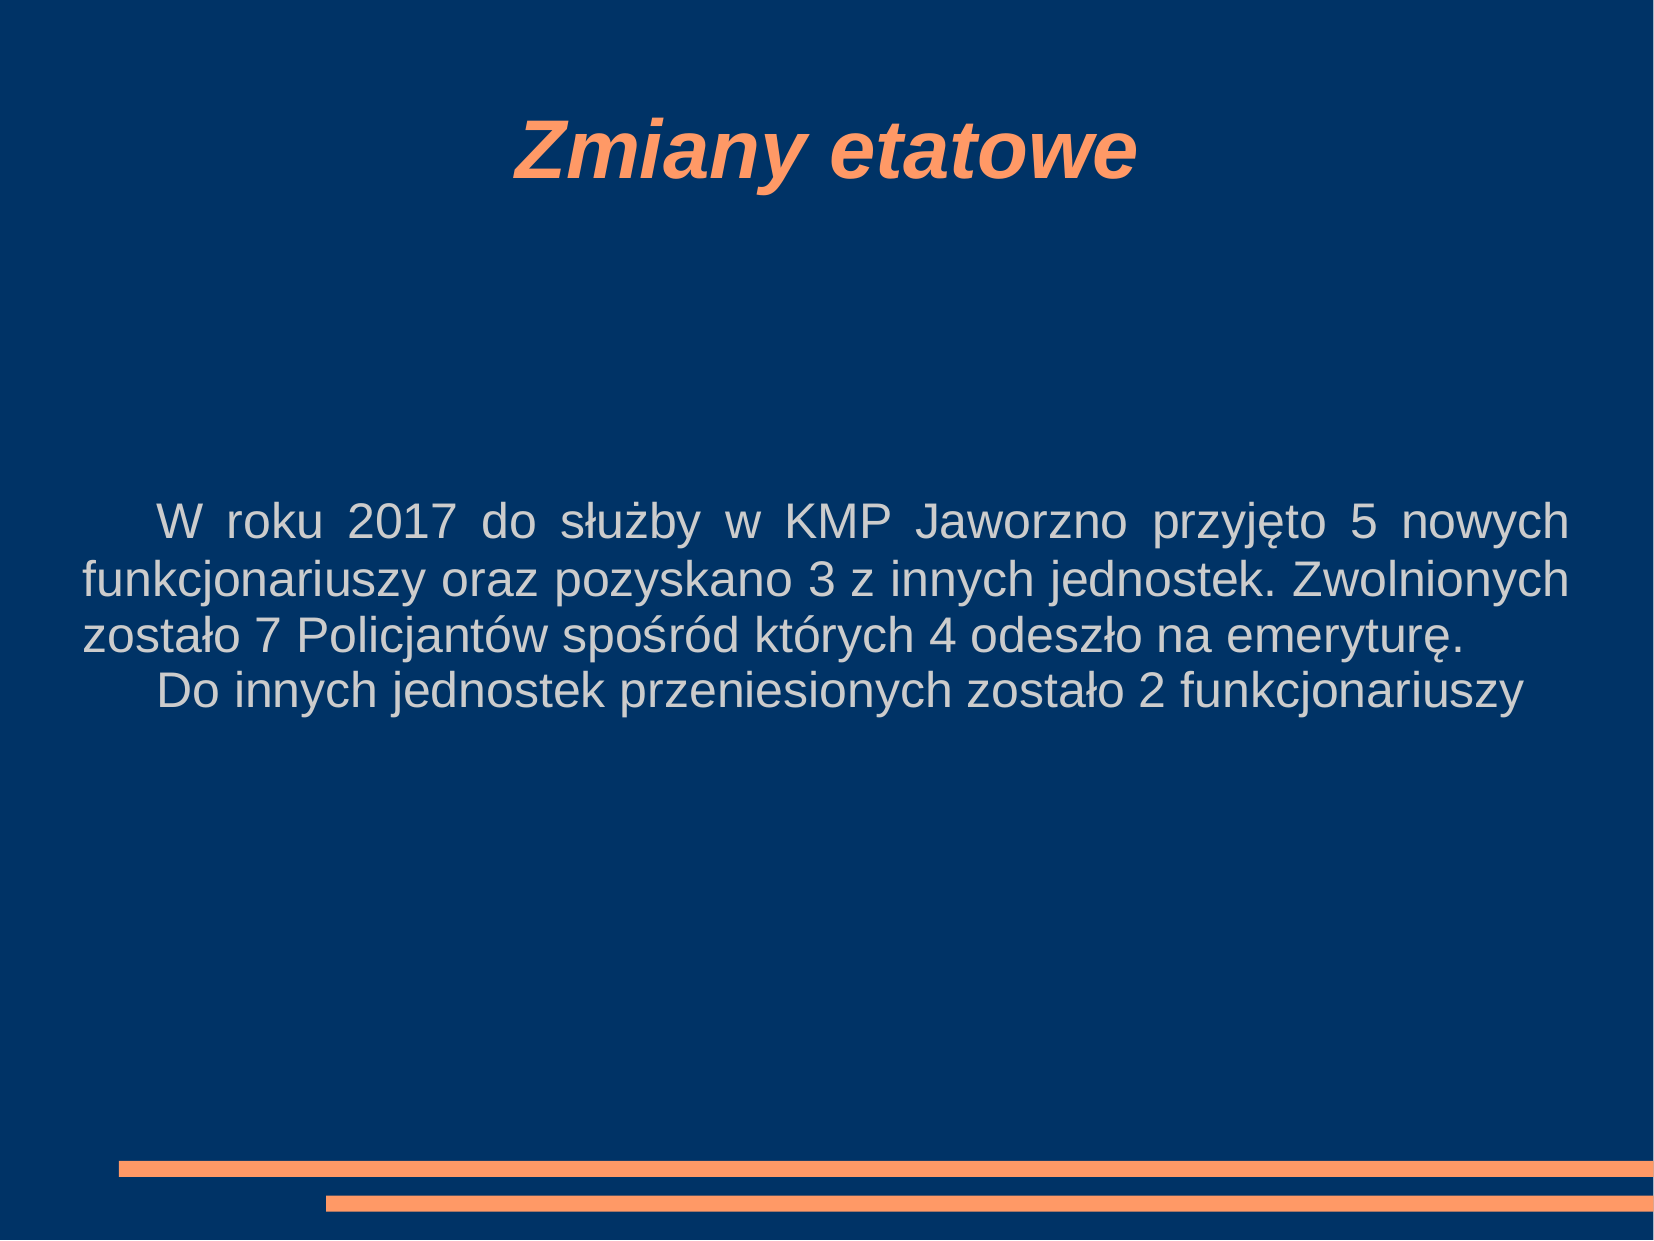

# Zmiany etatowe
	W roku 2017 do służby w KMP Jaworzno przyjęto 5 nowych funkcjonariuszy oraz pozyskano 3 z innych jednostek. Zwolnionych zostało 7 Policjantów spośród których 4 odeszło na emeryturę.
	Do innych jednostek przeniesionych zostało 2 funkcjonariuszy